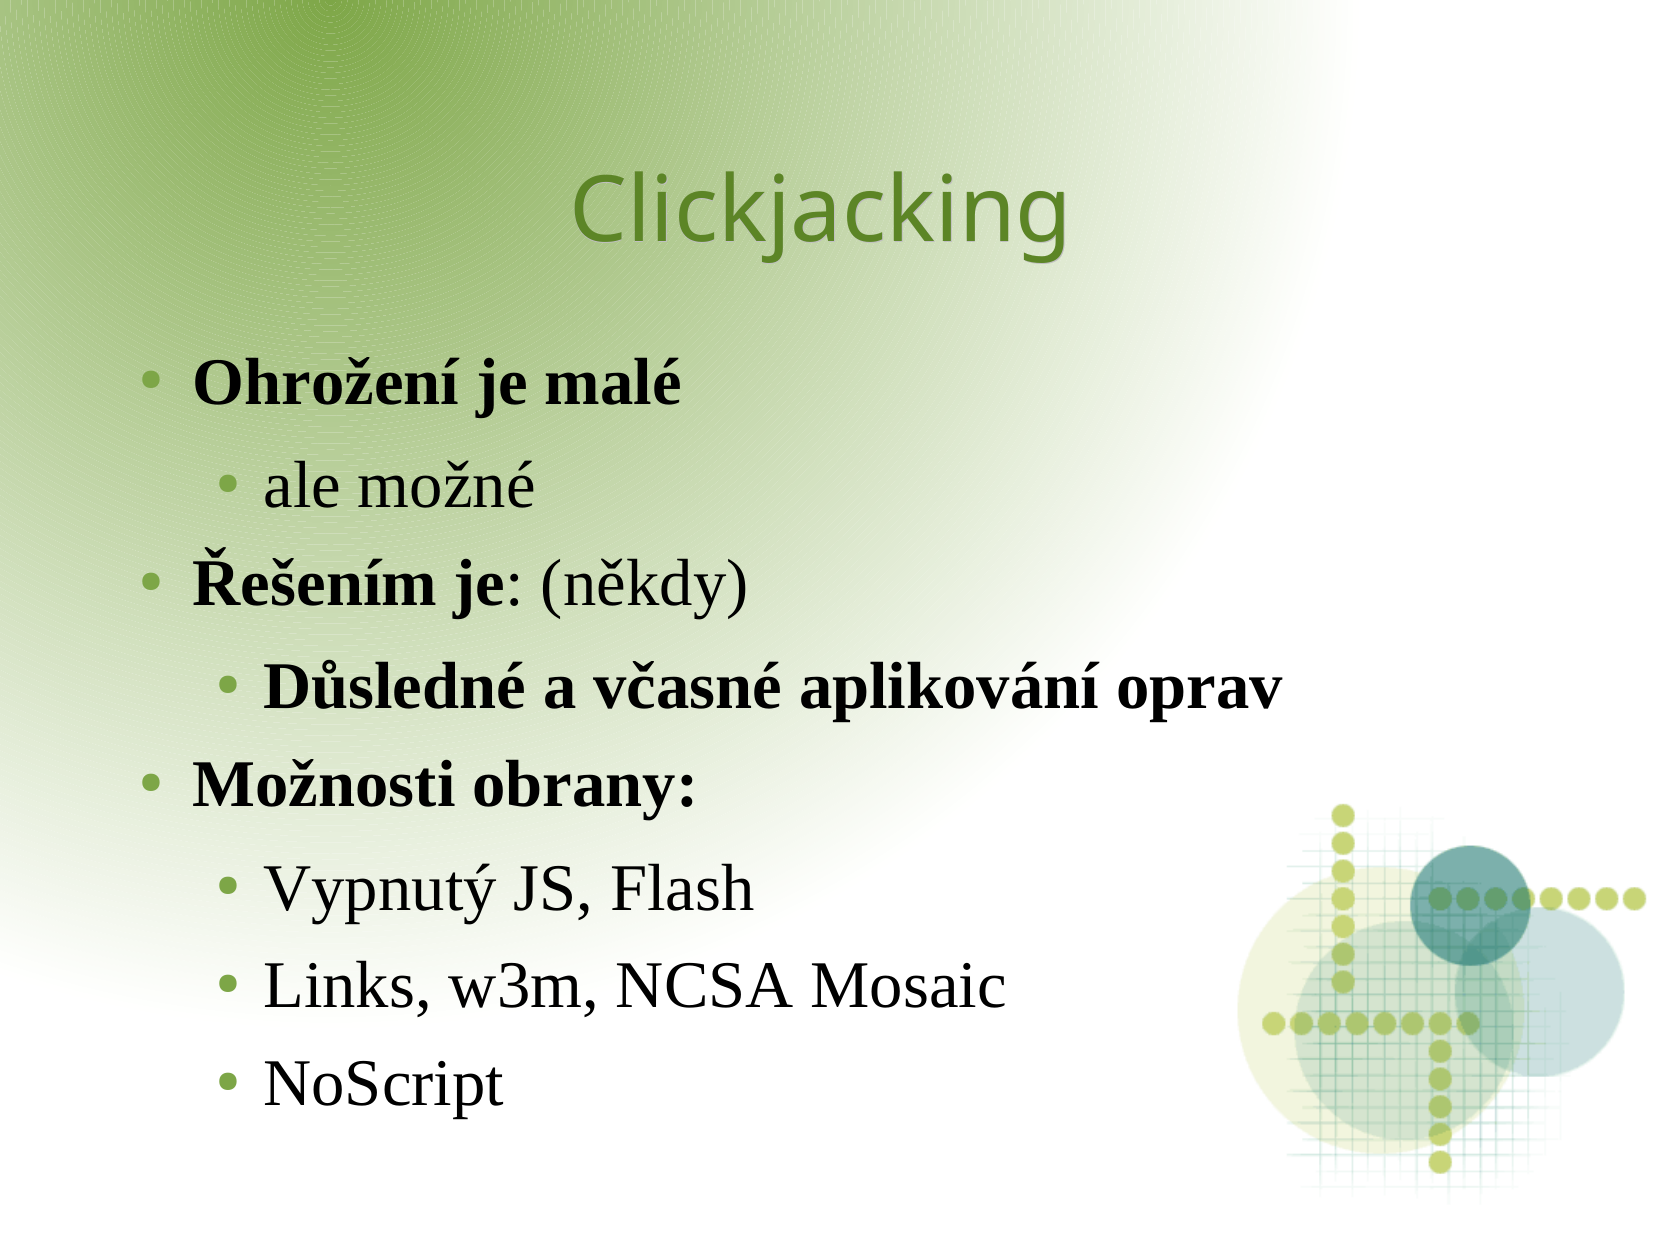

# Clickjacking
Ohrožení je malé
ale možné
Řešením je: (někdy)
Důsledné a včasné aplikování oprav
Možnosti obrany:
Vypnutý JS, Flash
Links, w3m, NCSA Mosaic
NoScript